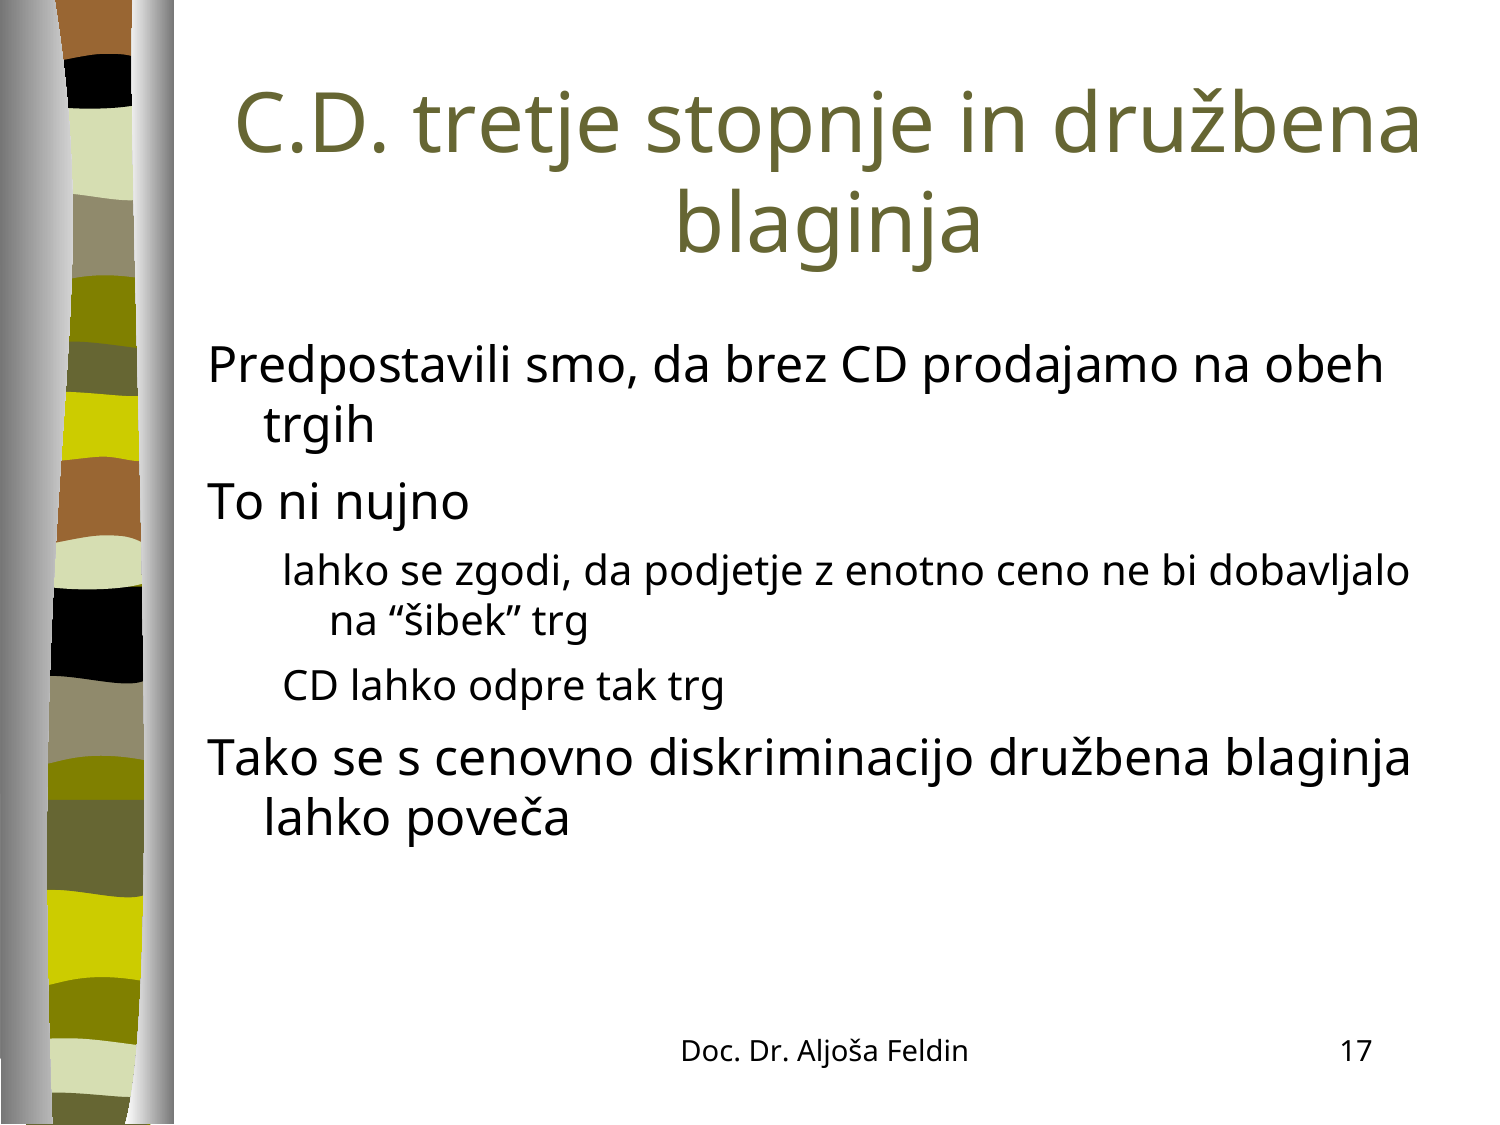

C.D. tretje stopnje in družbena blaginja
# Predpostavili smo, da brez CD prodajamo na obeh trgih
To ni nujno
lahko se zgodi, da podjetje z enotno ceno ne bi dobavljalo na “šibek” trg
CD lahko odpre tak trg
Tako se s cenovno diskriminacijo družbena blaginja lahko poveča
Doc. Dr. Aljoša Feldin